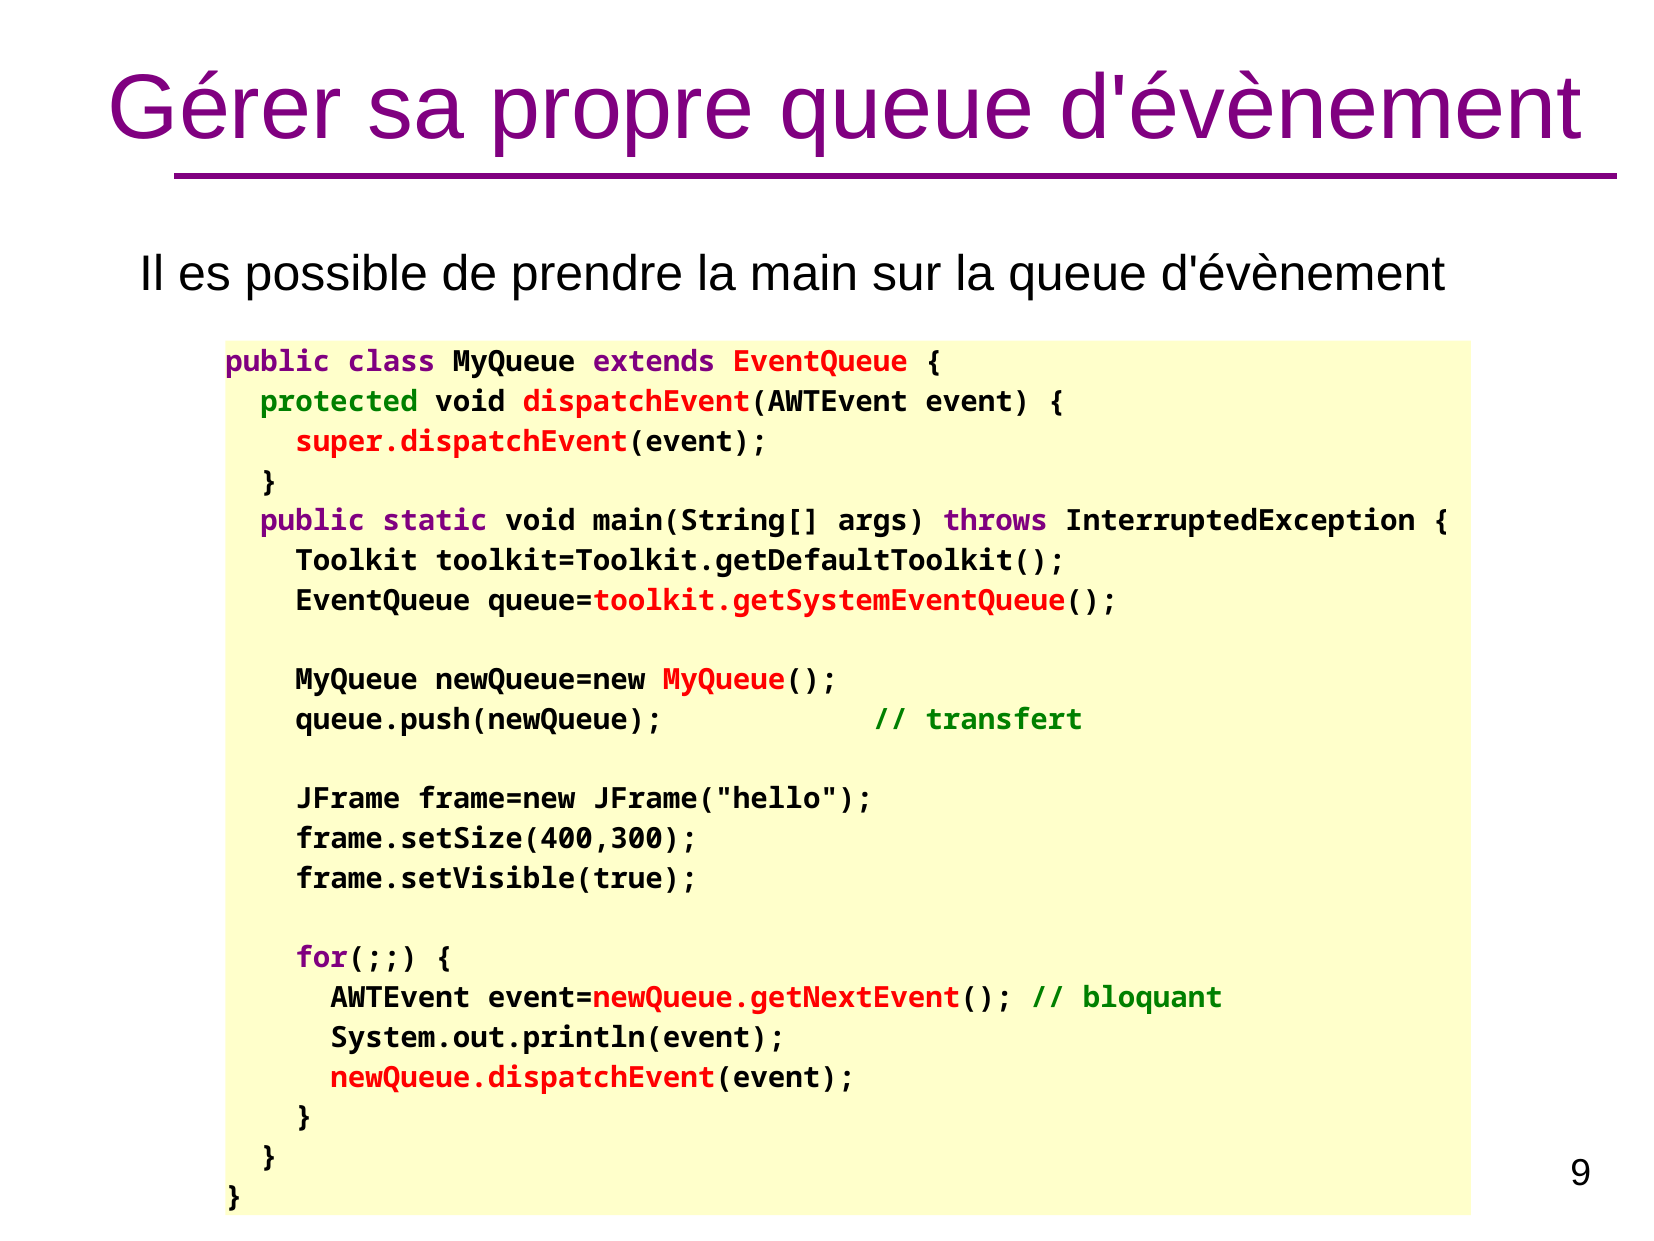

# Gérer sa propre queue d'évènement
Il es possible de prendre la main sur la queue d'évènement
public class MyQueue extends EventQueue {
 protected void dispatchEvent(AWTEvent event) {
 super.dispatchEvent(event);
 }
 public static void main(String[] args) throws InterruptedException {
 Toolkit toolkit=Toolkit.getDefaultToolkit();
 EventQueue queue=toolkit.getSystemEventQueue();
 MyQueue newQueue=new MyQueue();
 queue.push(newQueue); // transfert
 JFrame frame=new JFrame("hello");
 frame.setSize(400,300);
 frame.setVisible(true);
 for(;;) {
 AWTEvent event=newQueue.getNextEvent(); // bloquant
 System.out.println(event);
 newQueue.dispatchEvent(event);
 }
 }
}